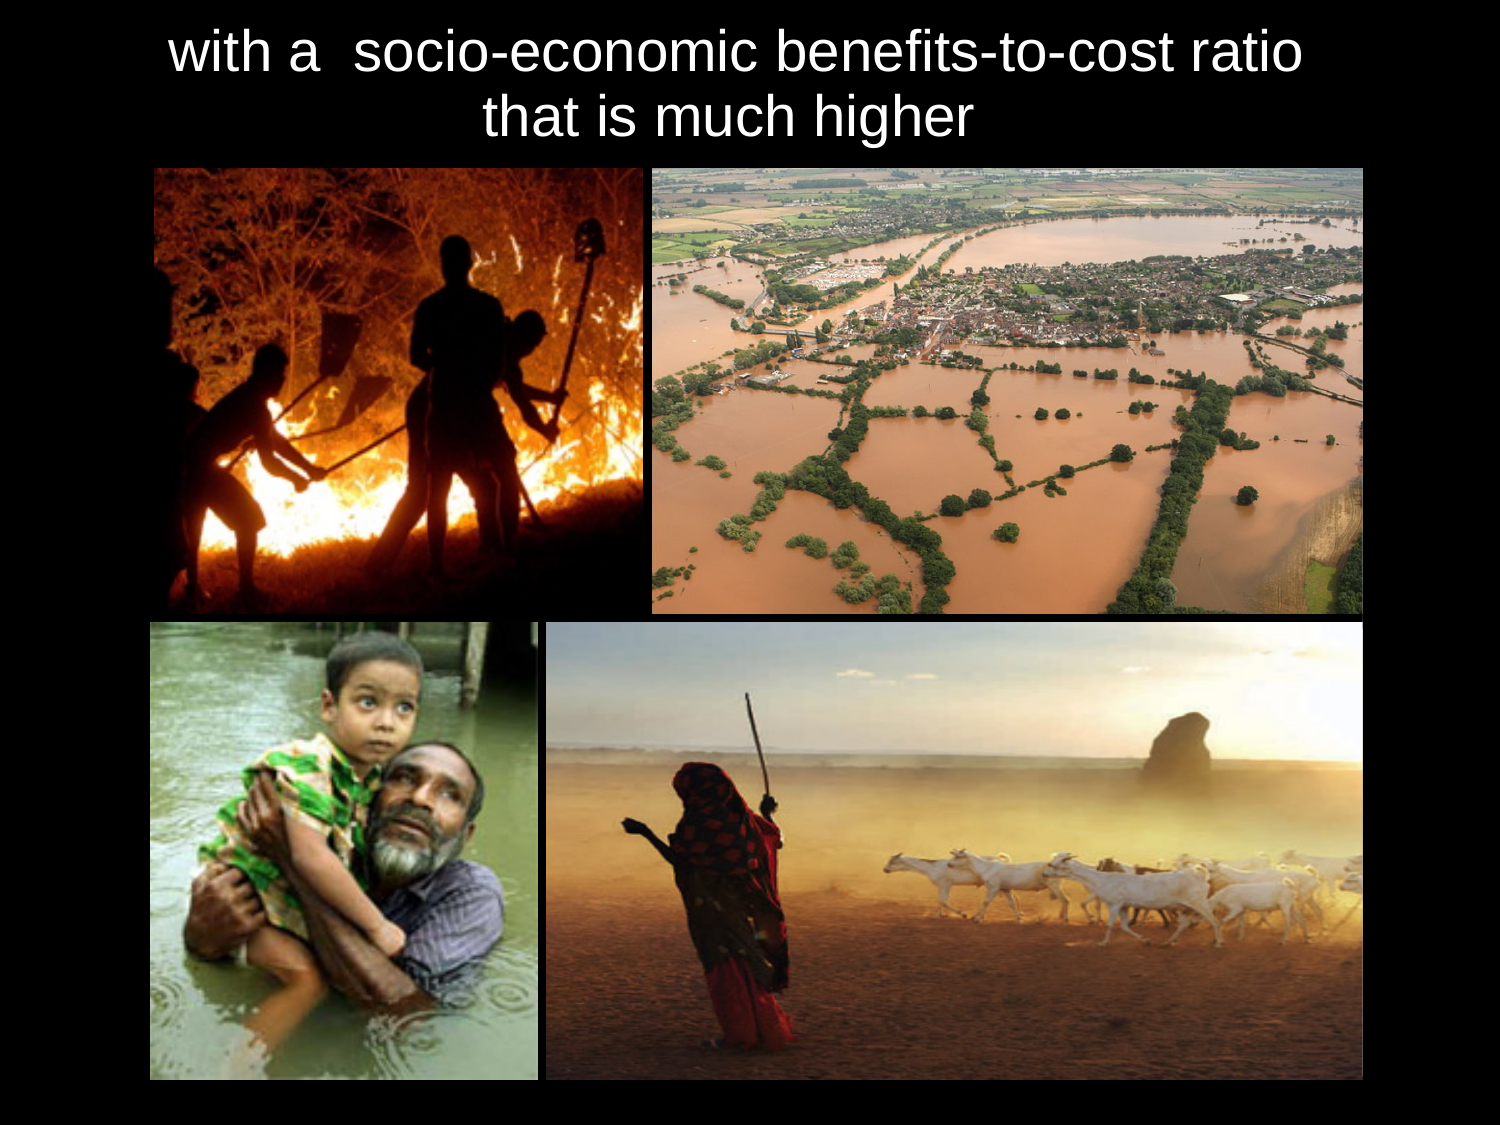

# with a socio-economic benefits-to-cost ratio that is much higher